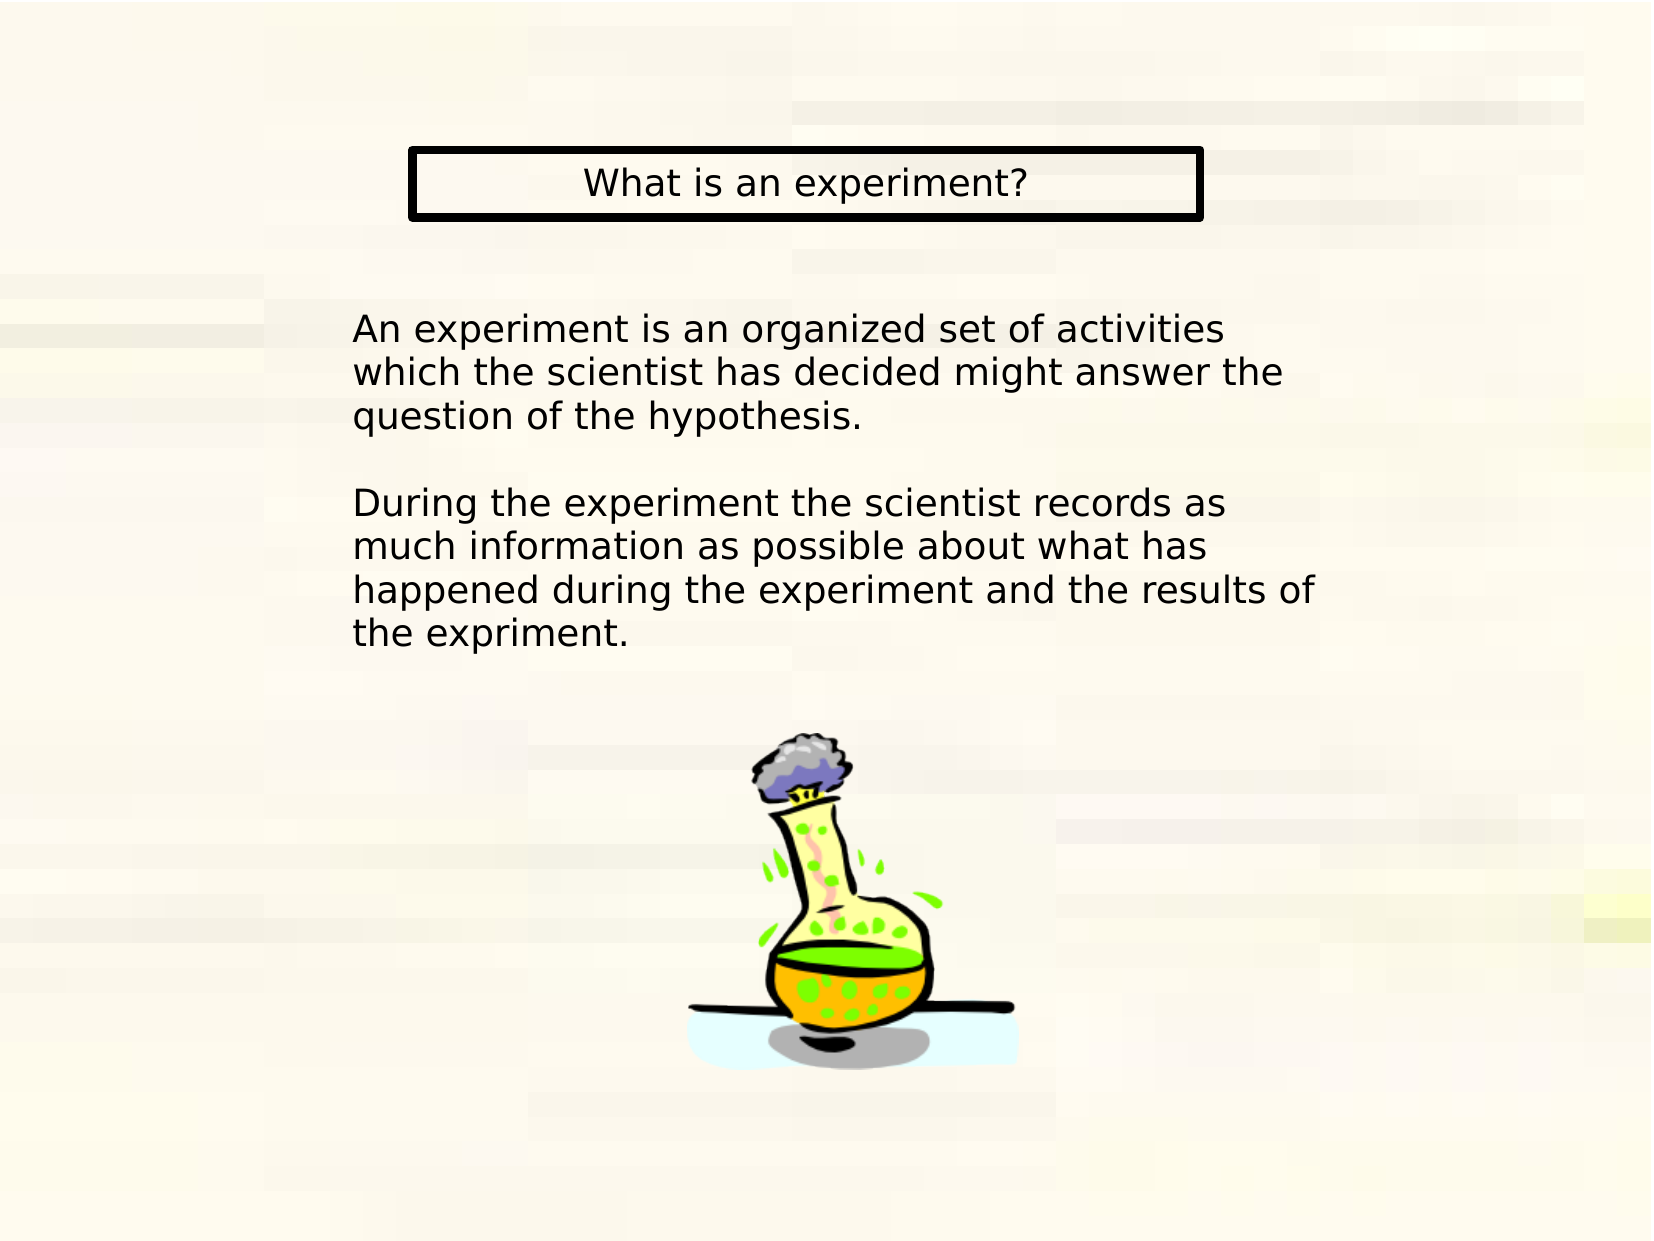

What is an experiment?
An experiment is an organized set of activities which the scientist has decided might answer the question of the hypothesis.
During the experiment the scientist records as much information as possible about what has happened during the experiment and the results of the expriment.